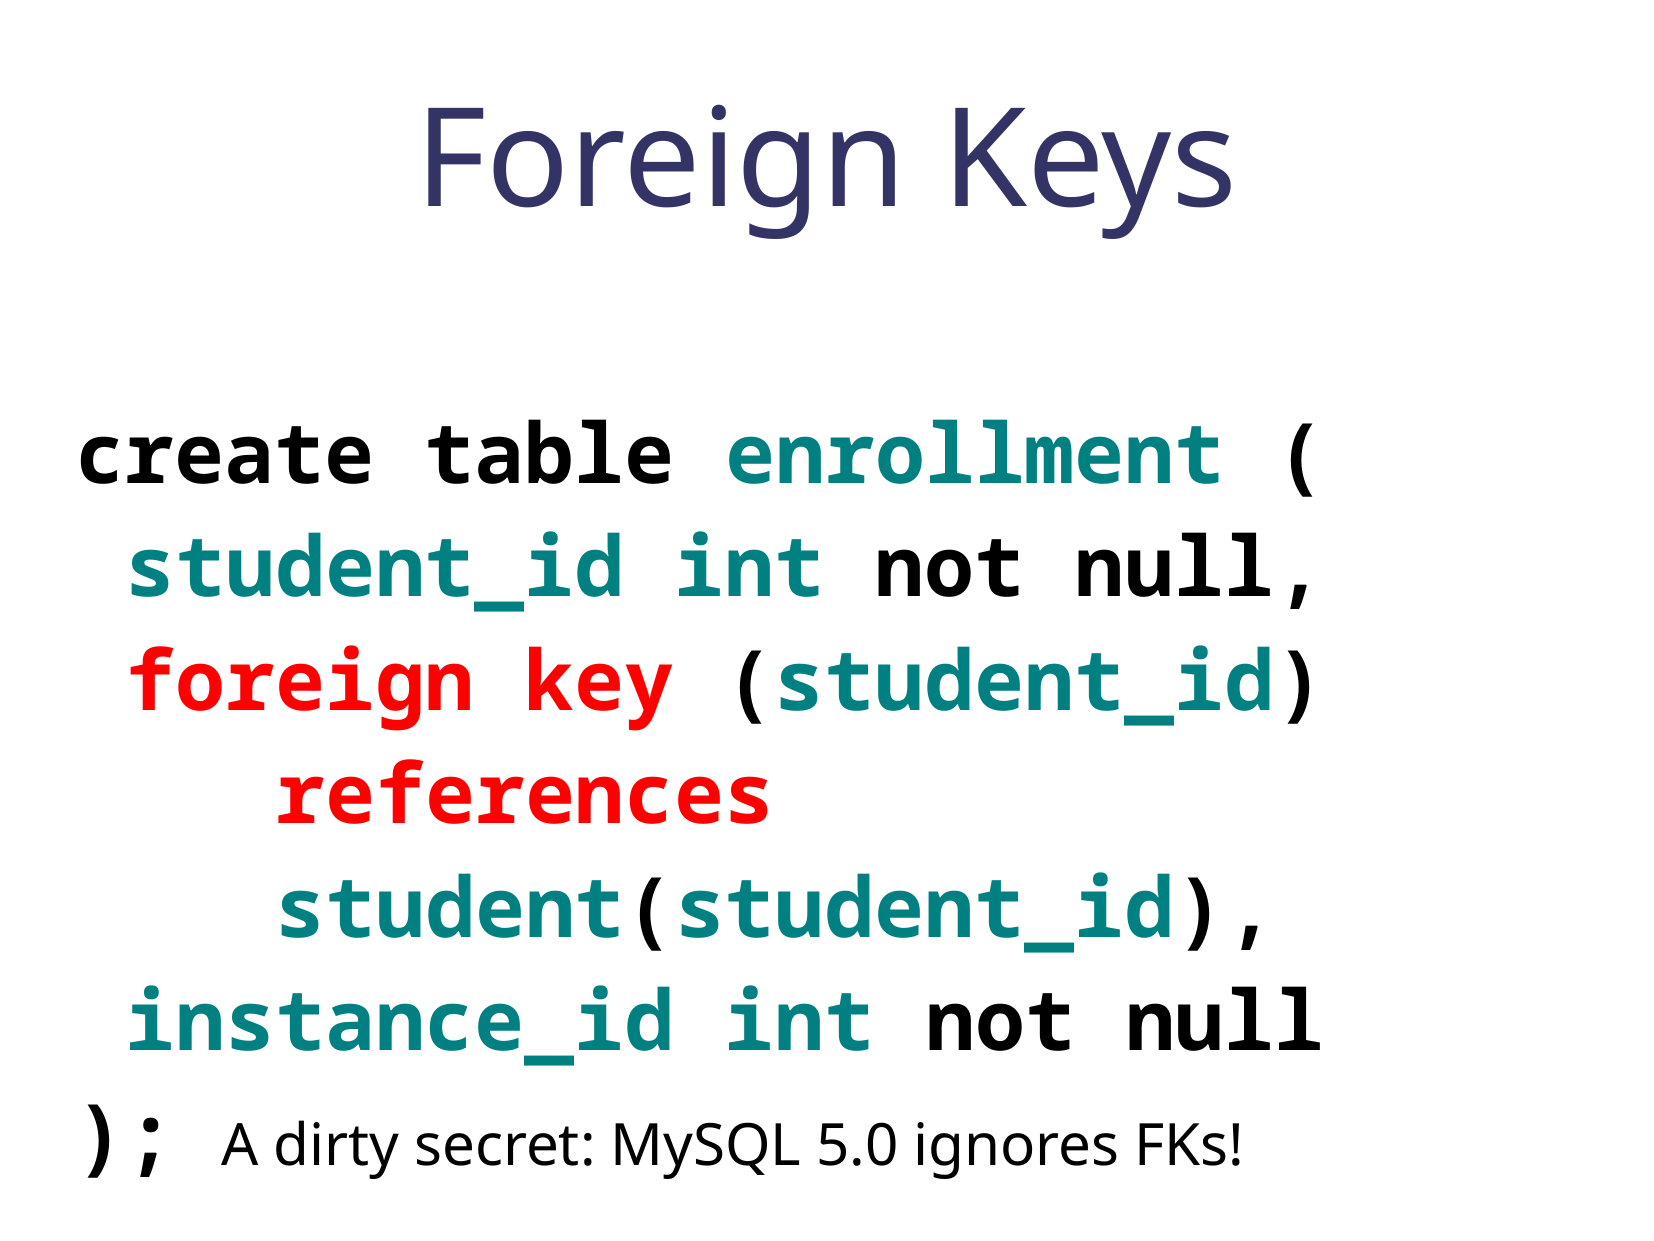

# Foreign Keys
create table enrollment (
 student_id int not null,
 foreign key (student_id)
 references
 student(student_id),
 instance_id int not null
);
A dirty secret: MySQL 5.0 ignores FKs!